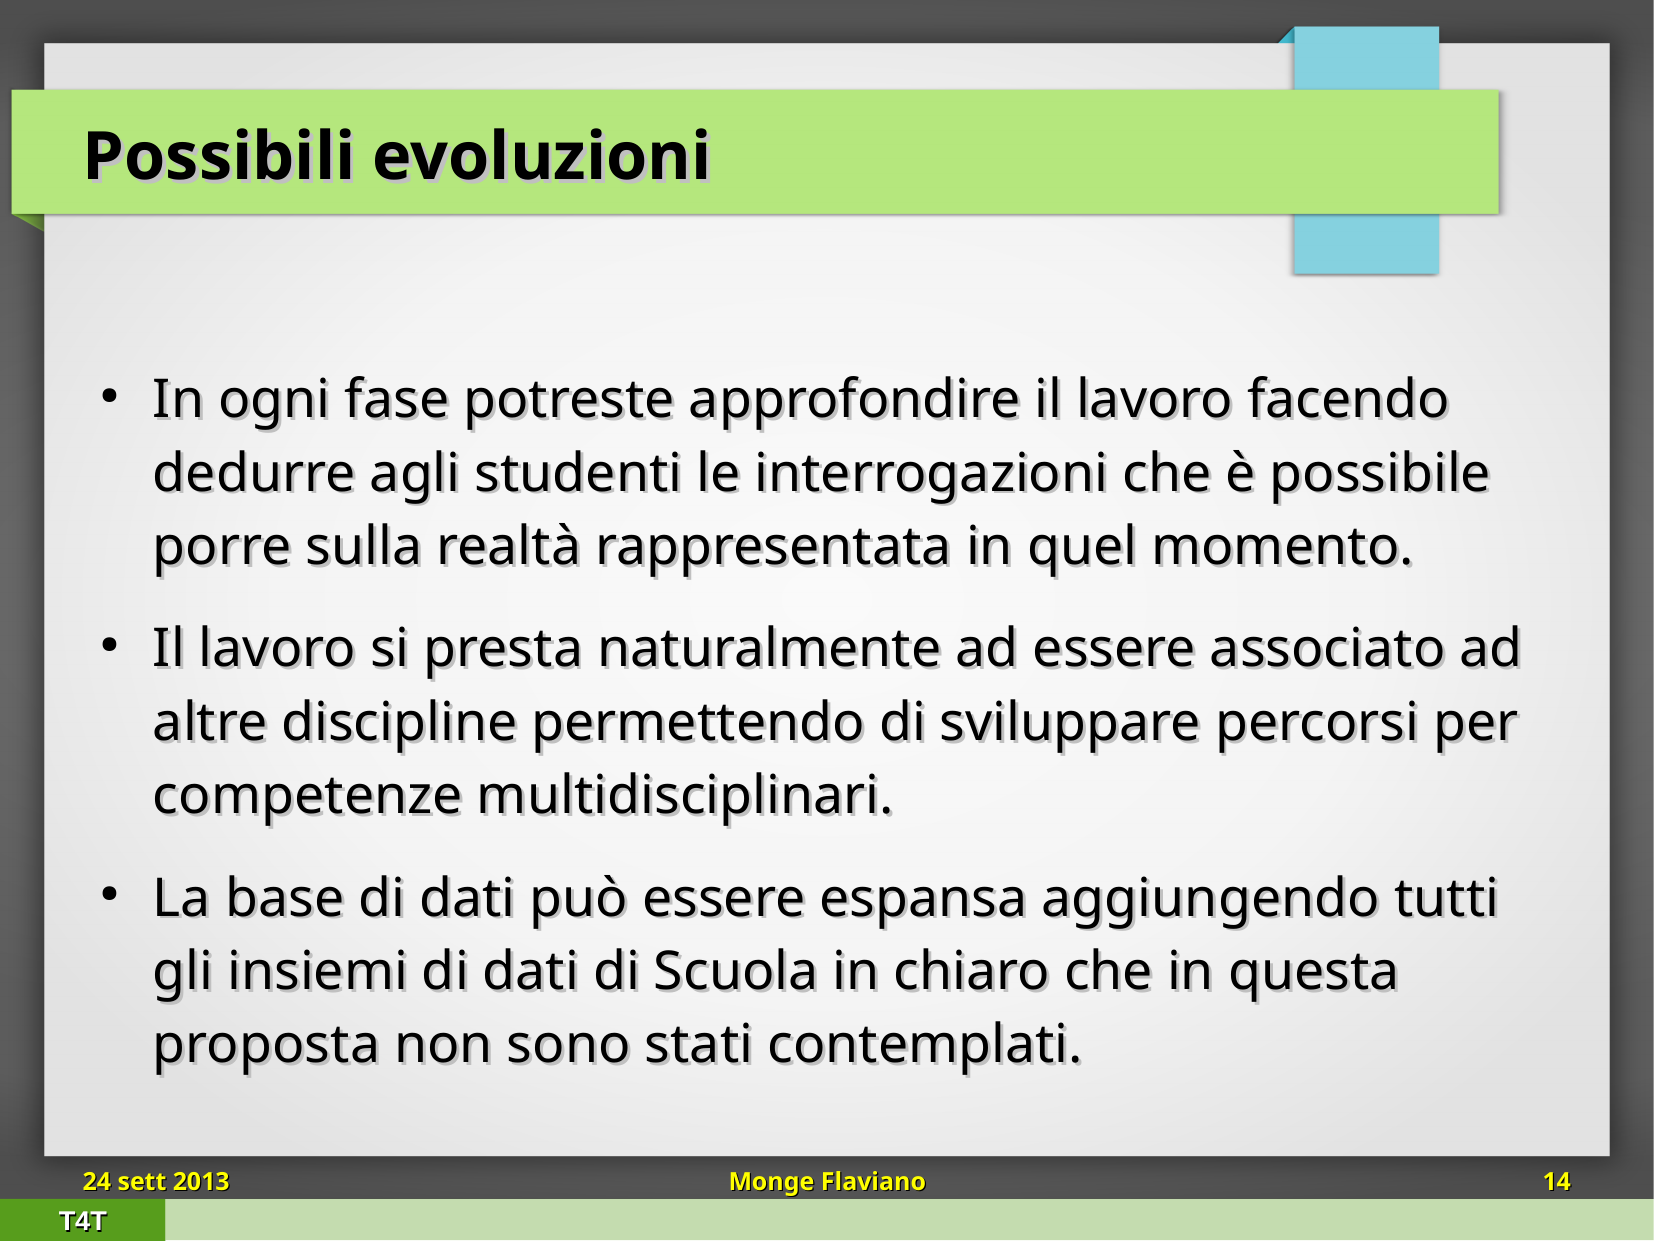

# Possibili evoluzioni
In ogni fase potreste approfondire il lavoro facendo dedurre agli studenti le interrogazioni che è possibile porre sulla realtà rappresentata in quel momento.
Il lavoro si presta naturalmente ad essere associato ad altre discipline permettendo di sviluppare percorsi per competenze multidisciplinari.
La base di dati può essere espansa aggiungendo tutti gli insiemi di dati di Scuola in chiaro che in questa proposta non sono stati contemplati.
24 sett 2013
Monge Flaviano
14